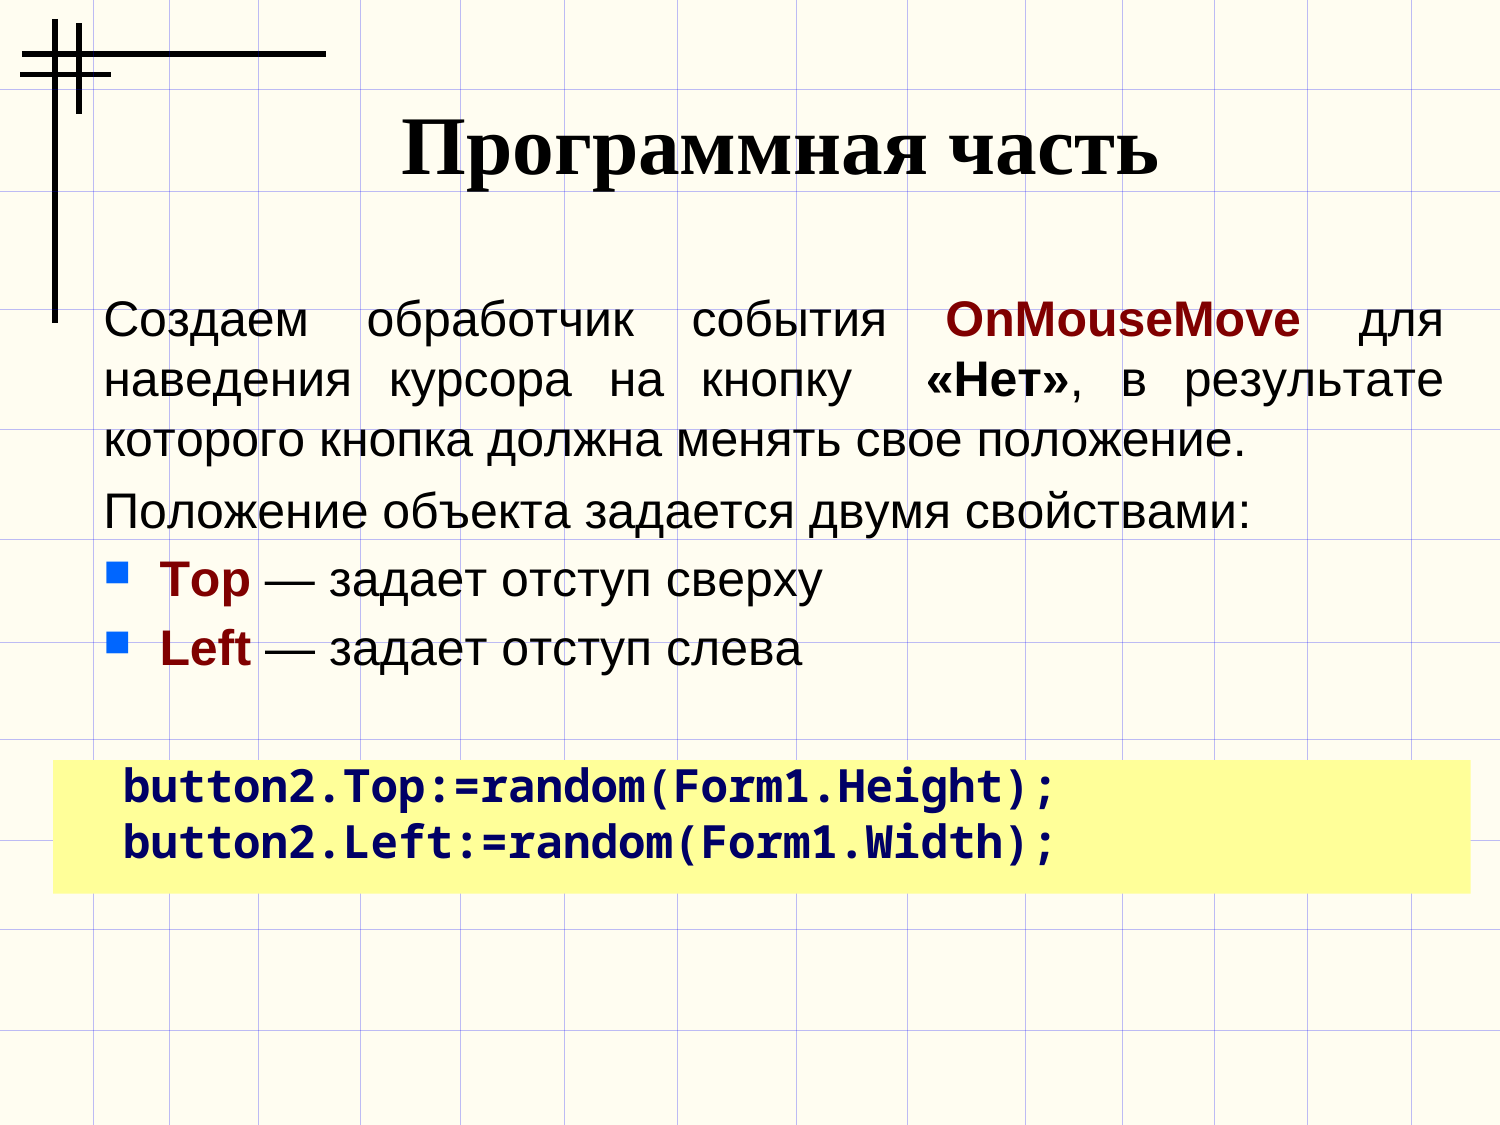

# Программная часть
Создаем обработчик события OnMouseMove для наведения курсора на кнопку «Нет», в результате которого кнопка должна менять свое положение.
Положение объекта задается двумя свойствами:
Top — задает отступ сверху
Left — задает отступ слева
 button2.Top:=random(Form1.Height);
 button2.Left:=random(Form1.Width);